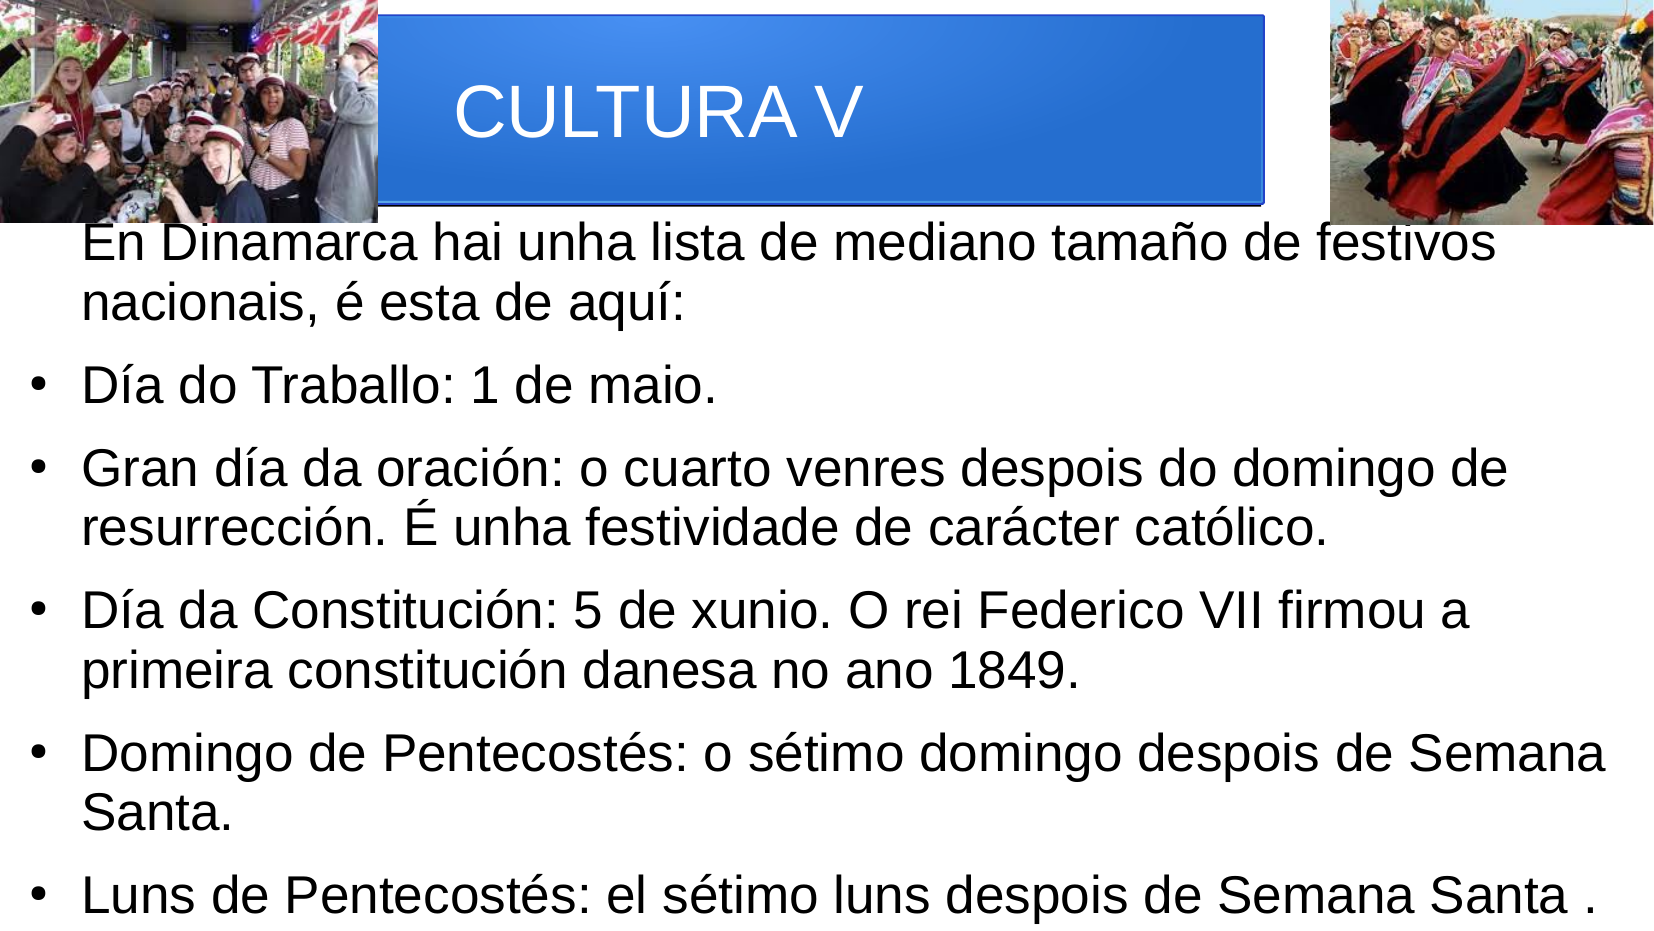

# CULTURA V
En Dinamarca hai unha lista de mediano tamaño de festivos nacionais, é esta de aquí:
Día do Traballo: 1 de maio.
Gran día da oración: o cuarto venres despois do domingo de resurrección. É unha festividade de carácter católico.
Día da Constitución: 5 de xunio. O rei Federico VII firmou a primeira constitución danesa no ano 1849.
Domingo de Pentecostés: o sétimo domingo despois de Semana Santa.
Luns de Pentecostés: el sétimo luns despois de Semana Santa .